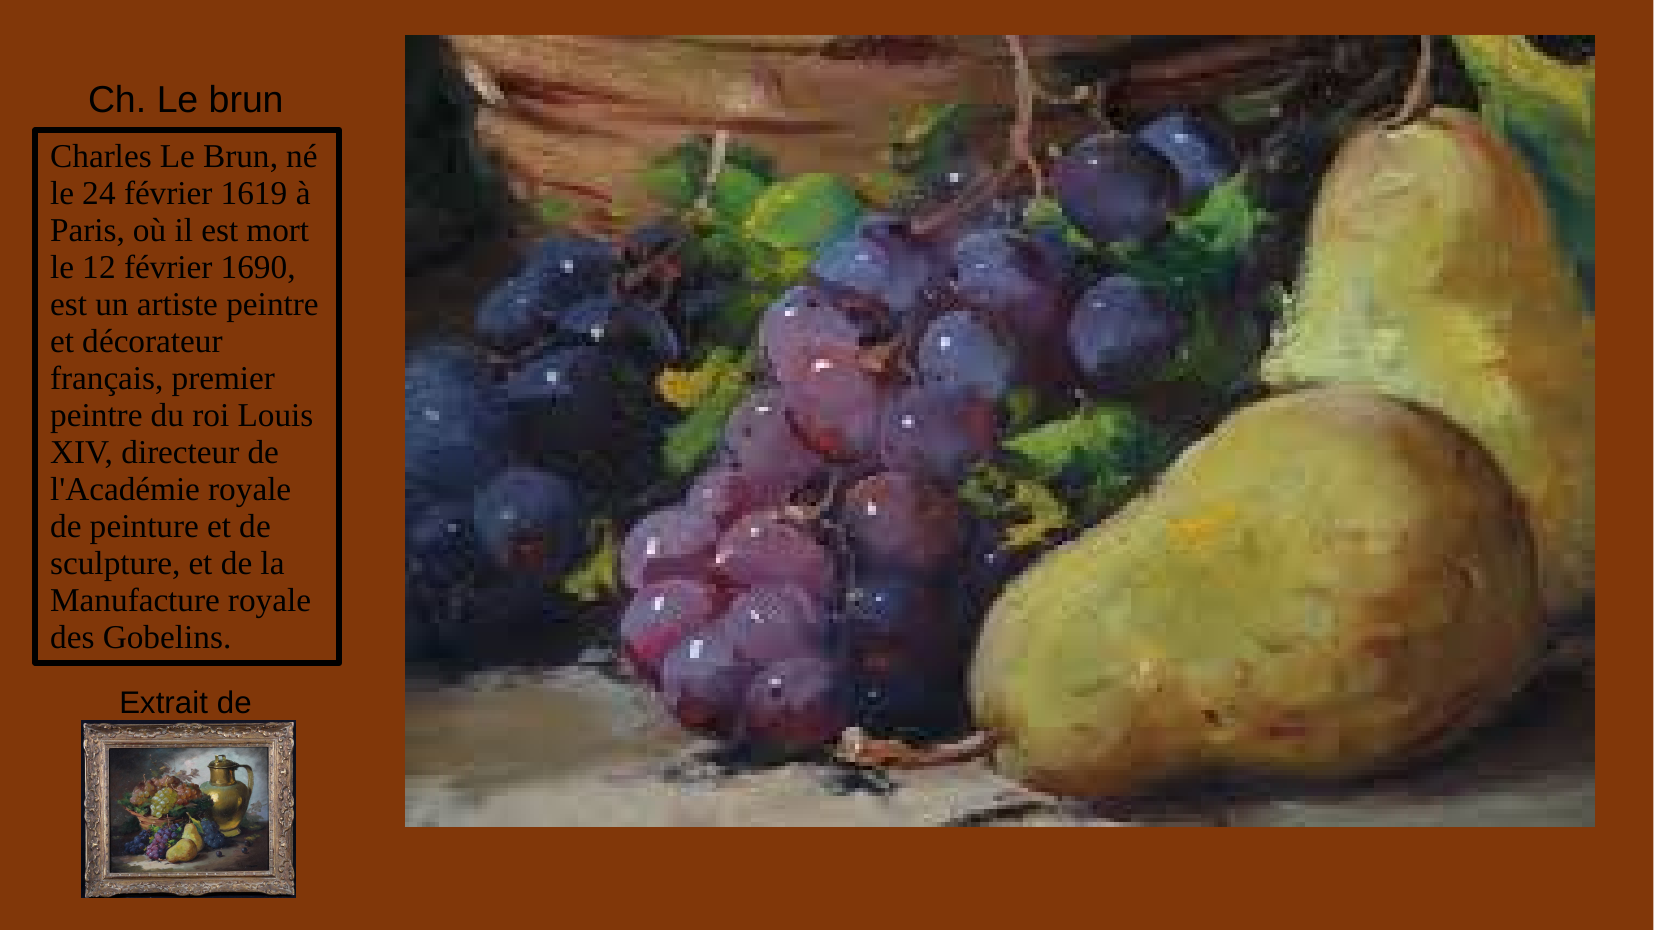

# Ch. Le brun
Charles Le Brun, né le 24 février 1619 à Paris, où il est mort le 12 février 1690, est un artiste peintre et décorateur français, premier peintre du roi Louis XIV, directeur de l'Académie royale de peinture et de sculpture, et de la Manufacture royale des Gobelins.
Extrait de